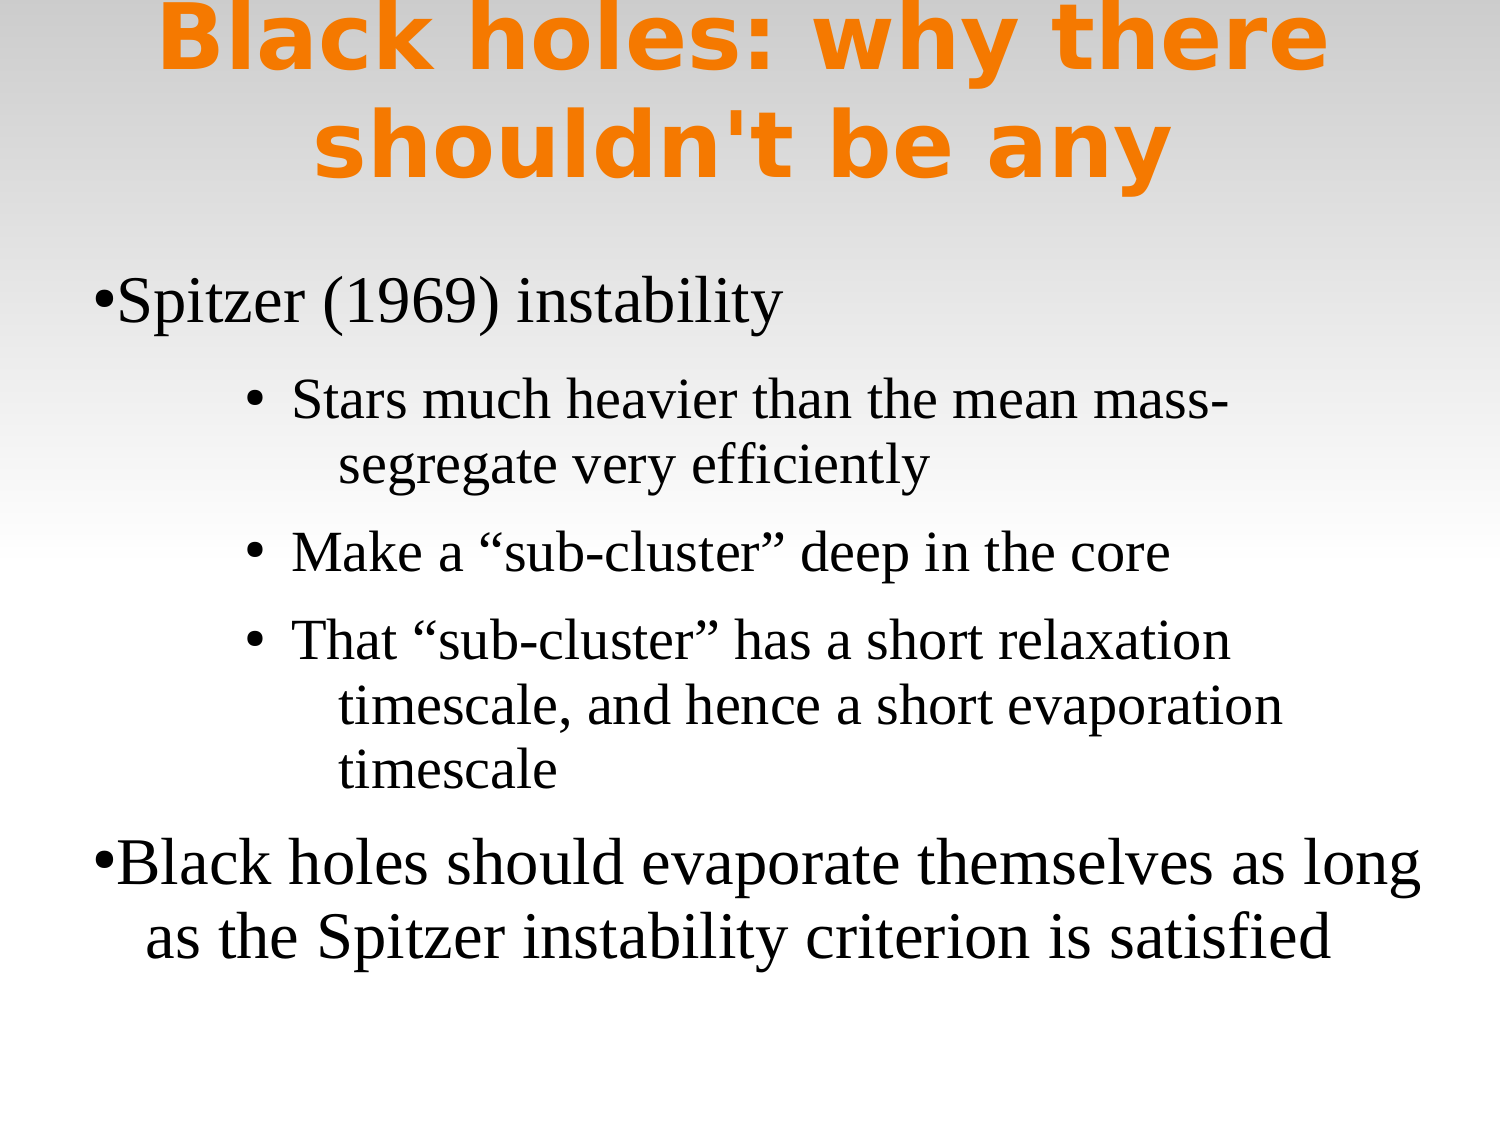

# Black holes: why there shouldn't be any
Spitzer (1969) instability
Stars much heavier than the mean mass-segregate very efficiently
Make a “sub-cluster” deep in the core
That “sub-cluster” has a short relaxation timescale, and hence a short evaporation timescale
Black holes should evaporate themselves as long as the Spitzer instability criterion is satisfied